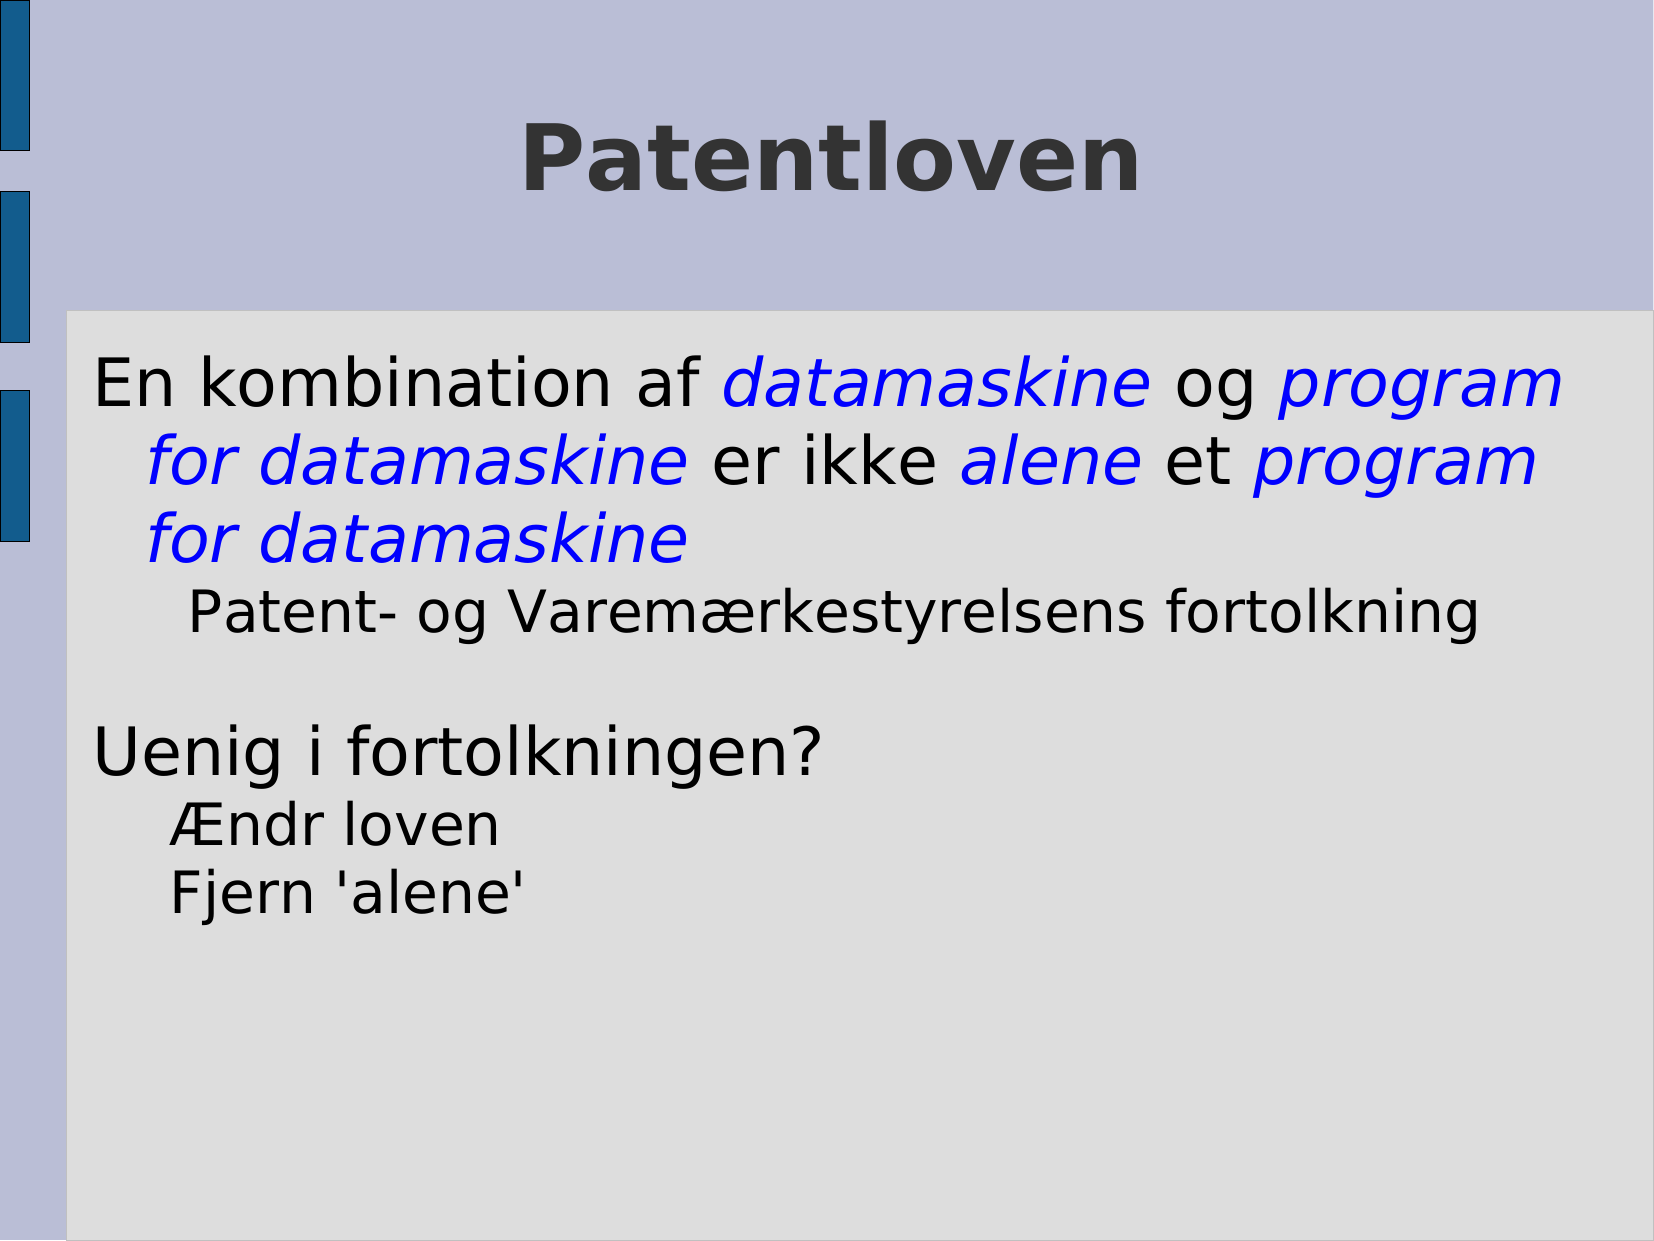

# Patentloven
En kombination af datamaskine og program for datamaskine er ikke alene et program for datamaskine
 Patent- og Varemærkestyrelsens fortolkning
Uenig i fortolkningen?
Ændr loven
Fjern 'alene'